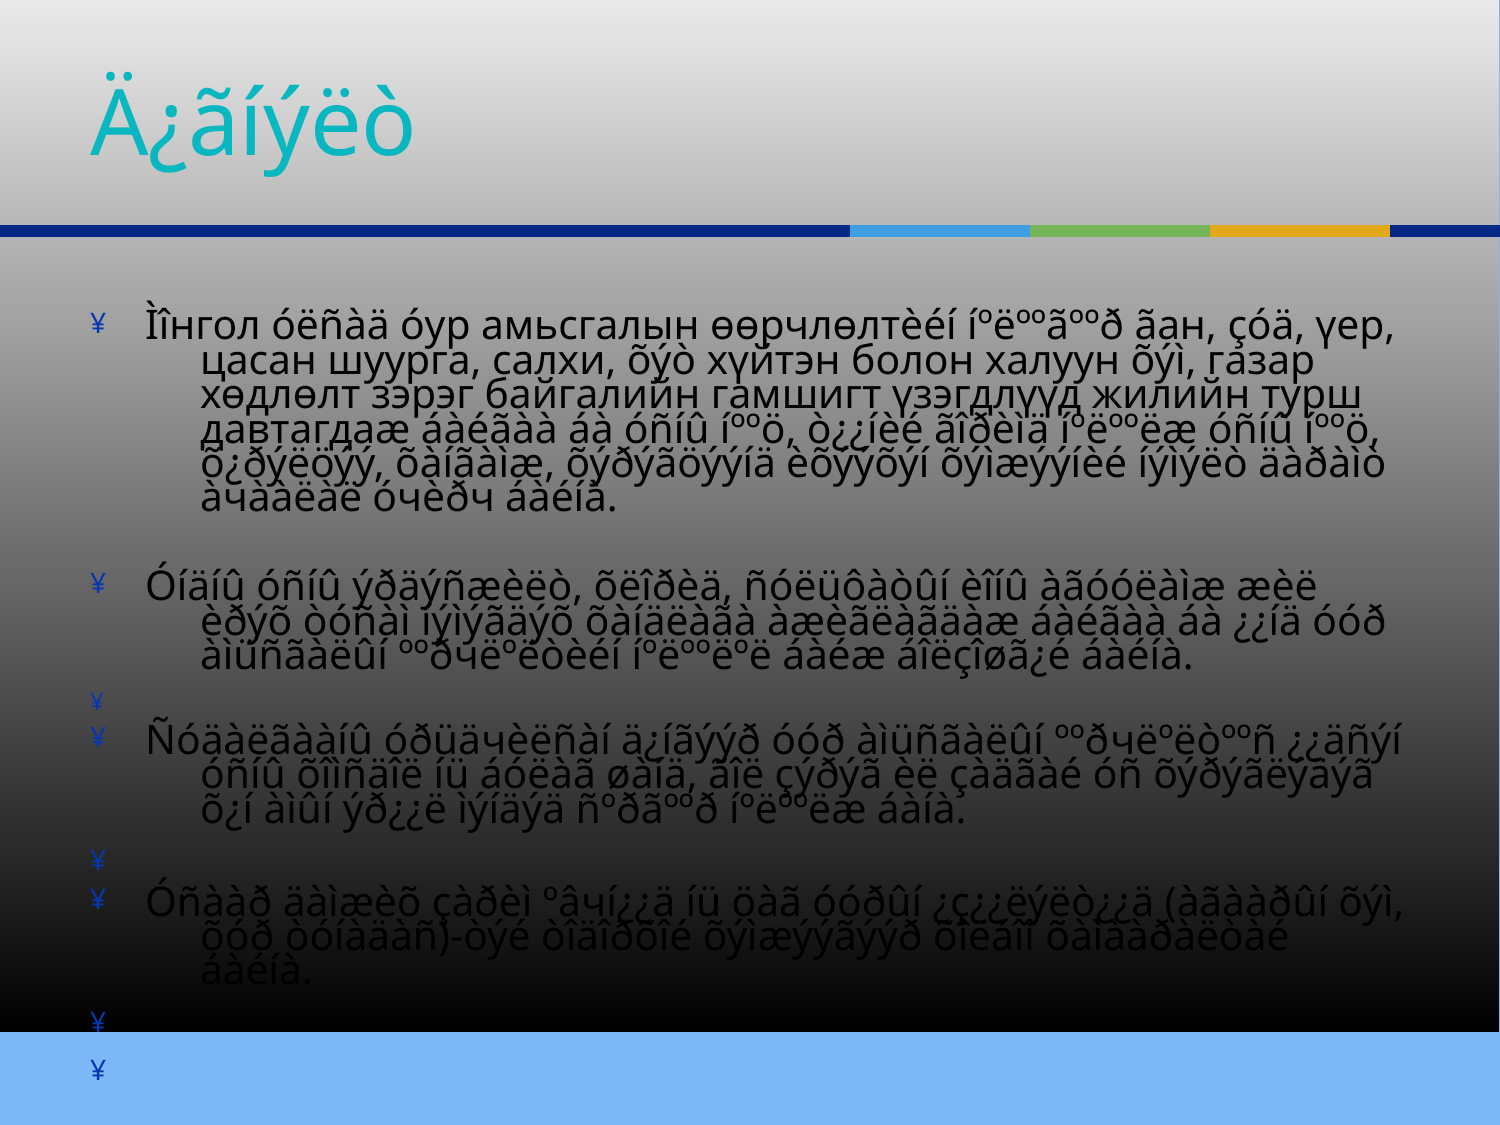

Ä¿ãíýëò
# Ìîнгол óëñàä óур амьсгалын өөрчлөлтèéí íºëººãººð ãан, çóä, үер, цасан шуурга, салхи, õýò хүйтэн болон халуун õýì, газар хөдлөлт зэрэг байгалийн гамшигт үзэгдлүүд жилийн турш давтагдаæ áàéãàà áà óñíû íººö, ò¿¿íèé ãîðèìä íºëººëæ óñíû íººö, õ¿ðýëöýý, õàíãàìæ, õýðýãöýýíä èõýýõýí õýìæýýíèé íýìýëò äàðàìò àчààëàë óчèðч áàéíà.
Óíäíû óñíû ýðäýñæèëò, õëîðèä, ñóëüôàòûí èîíû àãóóëàìæ æèë èðýõ òóñàì íýìýãäýõ õàíäëàãà àæèãëàãäàæ áàéãàà áà ¿¿íä óóð àìüñãàëûí ººðчëºëòèéí íºëººëºë áàéæ áîëçîøã¿é áàéíà.
Ñóäàëãààíû óðüäчèëñàí ä¿íãýýð óóð àìüñãàëûí ººðчëºëòººñ ¿¿äñýí óñíû õîìñäîë íü áóëàã øàíä, ãîë çýðýã èë çàäãàé óñ õýðýãëýäýã õ¿í àìûí ýð¿¿ë ìýíäýä ñºðãººð íºëººëæ áàíà.
Óñààð äàìæèõ çàðèì ºâчí¿¿ä íü öàã óóðûí ¿ç¿¿ëýëò¿¿ä (àãààðûí õýì, õóð òóíàäàñ)-òýé òîäîðõîé õýìæýýãýýð õîëáîî õàìààðàëòàé áàéíà.